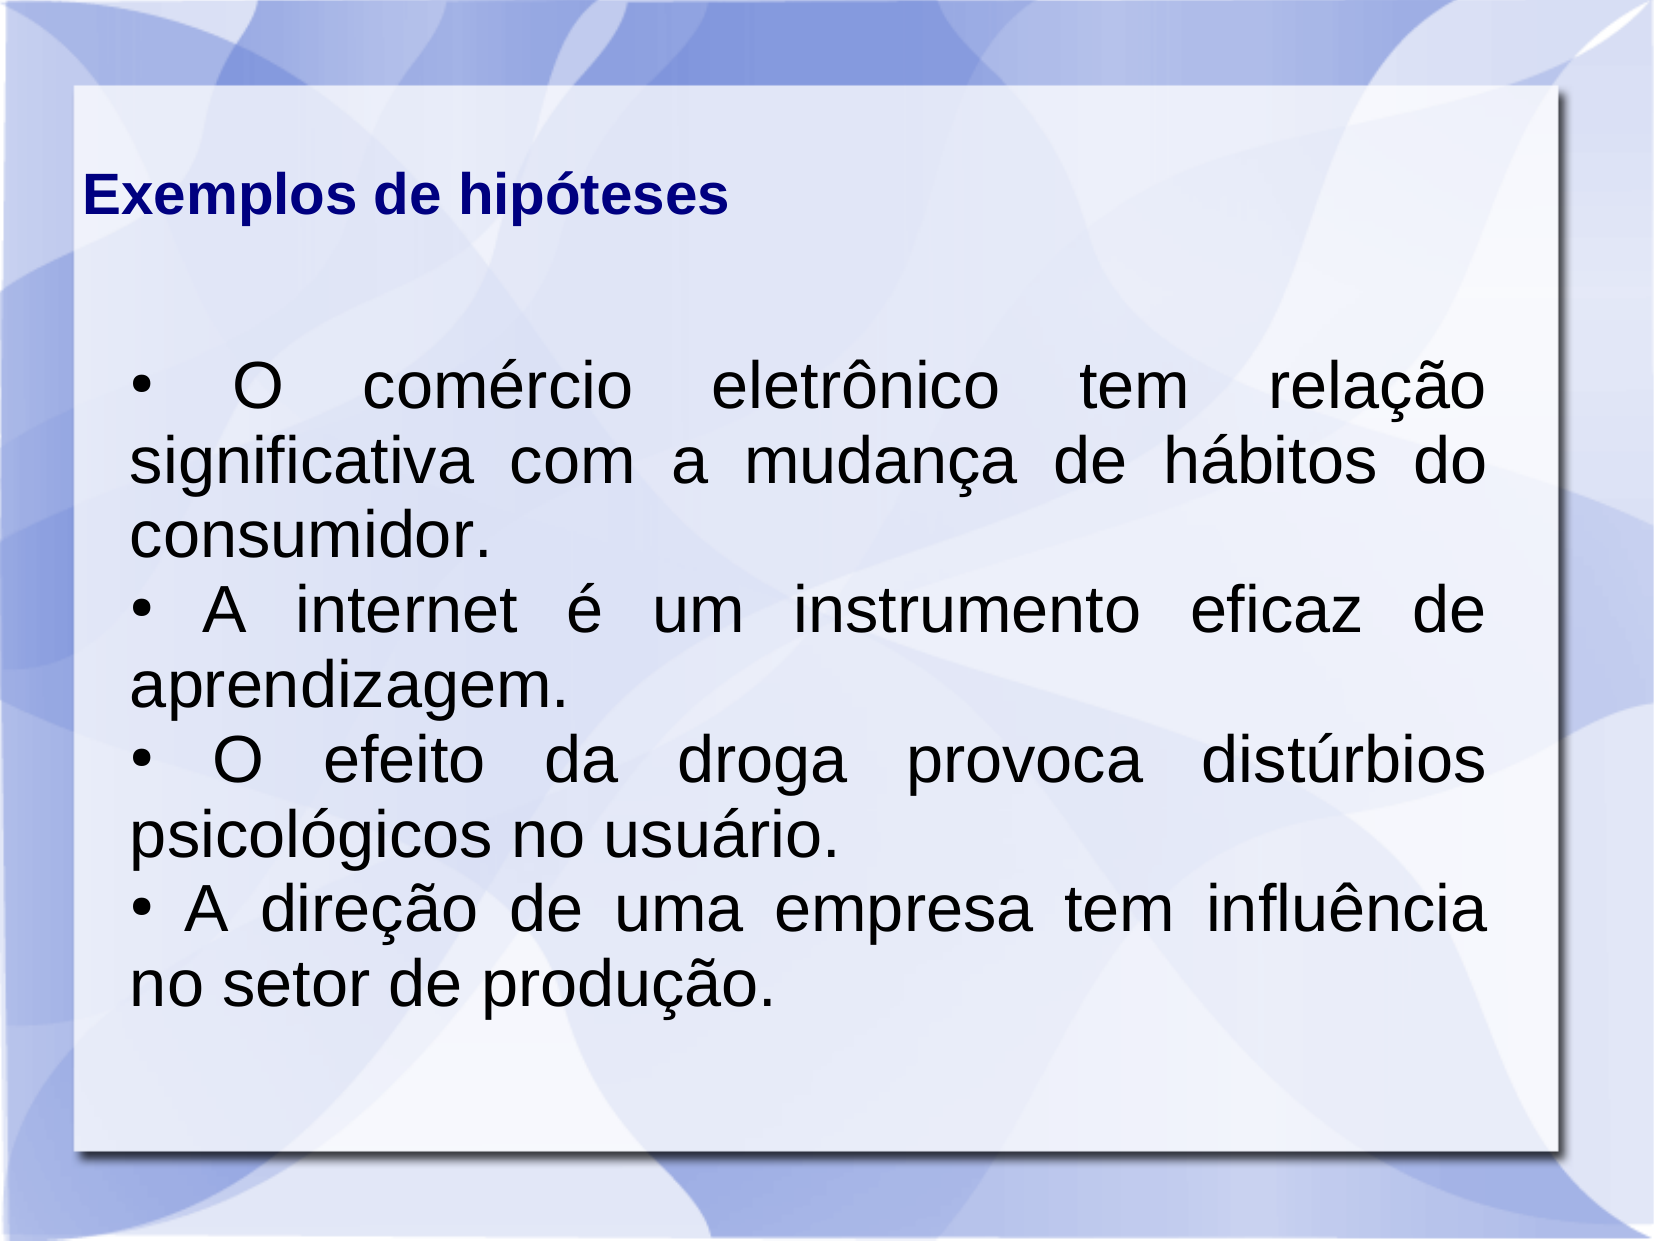

# Exemplos de hipóteses
 O comércio eletrônico tem relação significativa com a mudança de hábitos do consumidor.
 A internet é um instrumento eficaz de aprendizagem.
 O efeito da droga provoca distúrbios psicológicos no usuário.
 A direção de uma empresa tem influência no setor de produção.